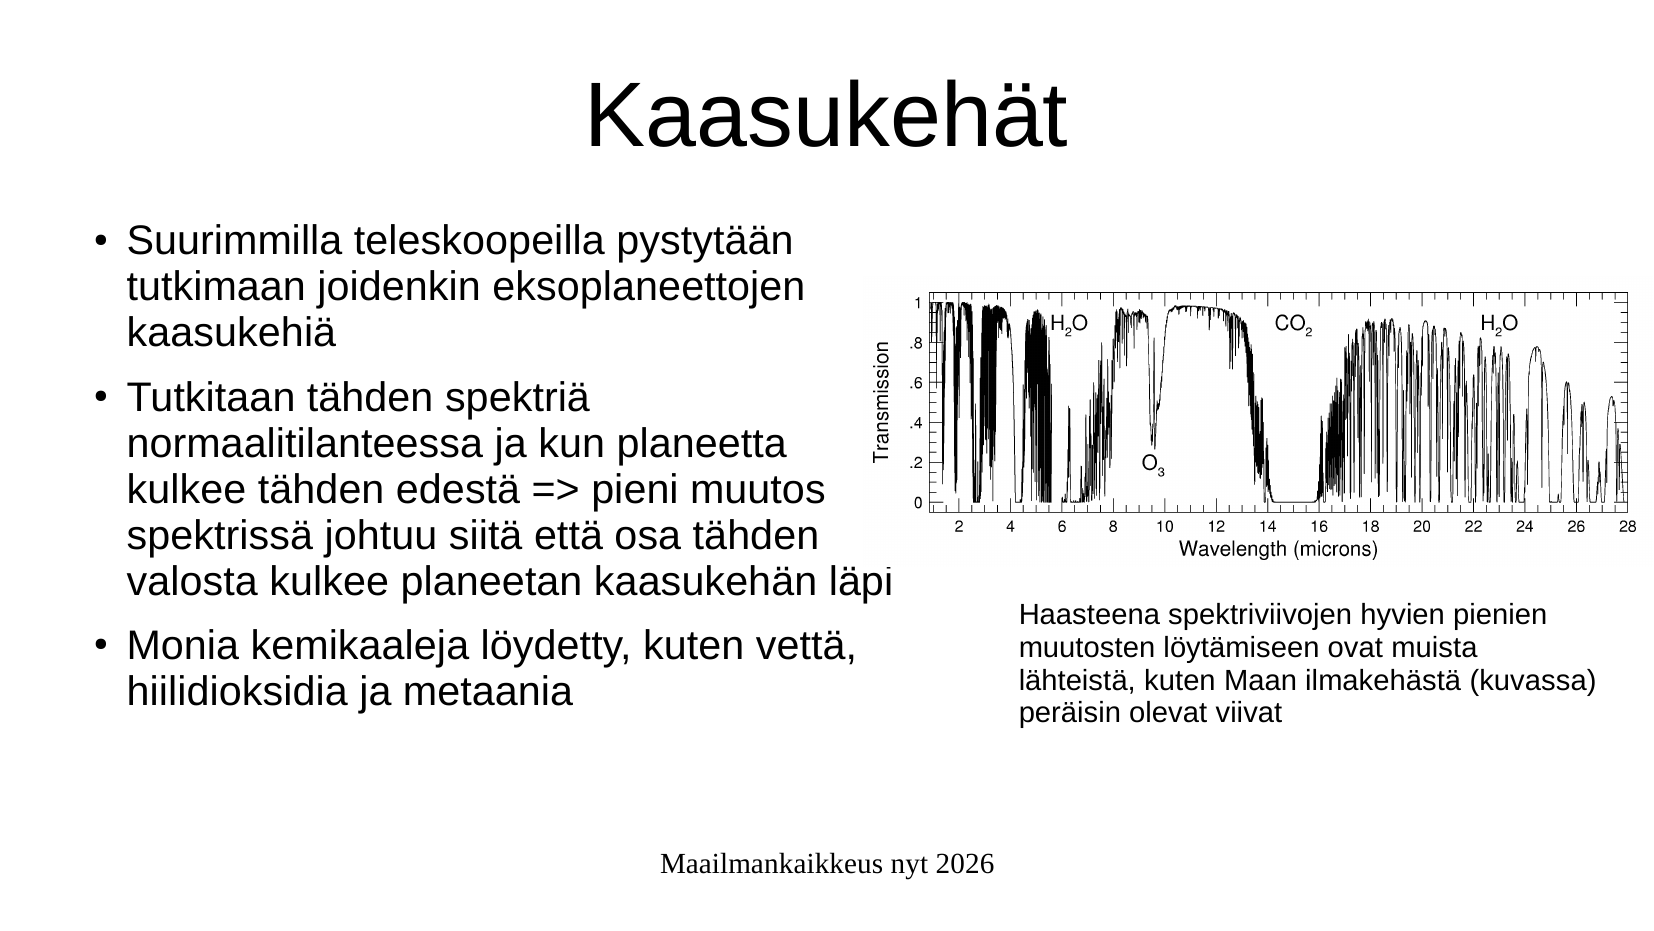

# Kaasukehät
Suurimmilla teleskoopeilla pystytään tutkimaan joidenkin eksoplaneettojen kaasukehiä
Tutkitaan tähden spektriä normaalitilanteessa ja kun planeetta kulkee tähden edestä => pieni muutos spektrissä johtuu siitä että osa tähden valosta kulkee planeetan kaasukehän läpi
Monia kemikaaleja löydetty, kuten vettä, hiilidioksidia ja metaania
Haasteena spektriviivojen hyvien pienien muutosten löytämiseen ovat muista lähteistä, kuten Maan ilmakehästä (kuvassa) peräisin olevat viivat